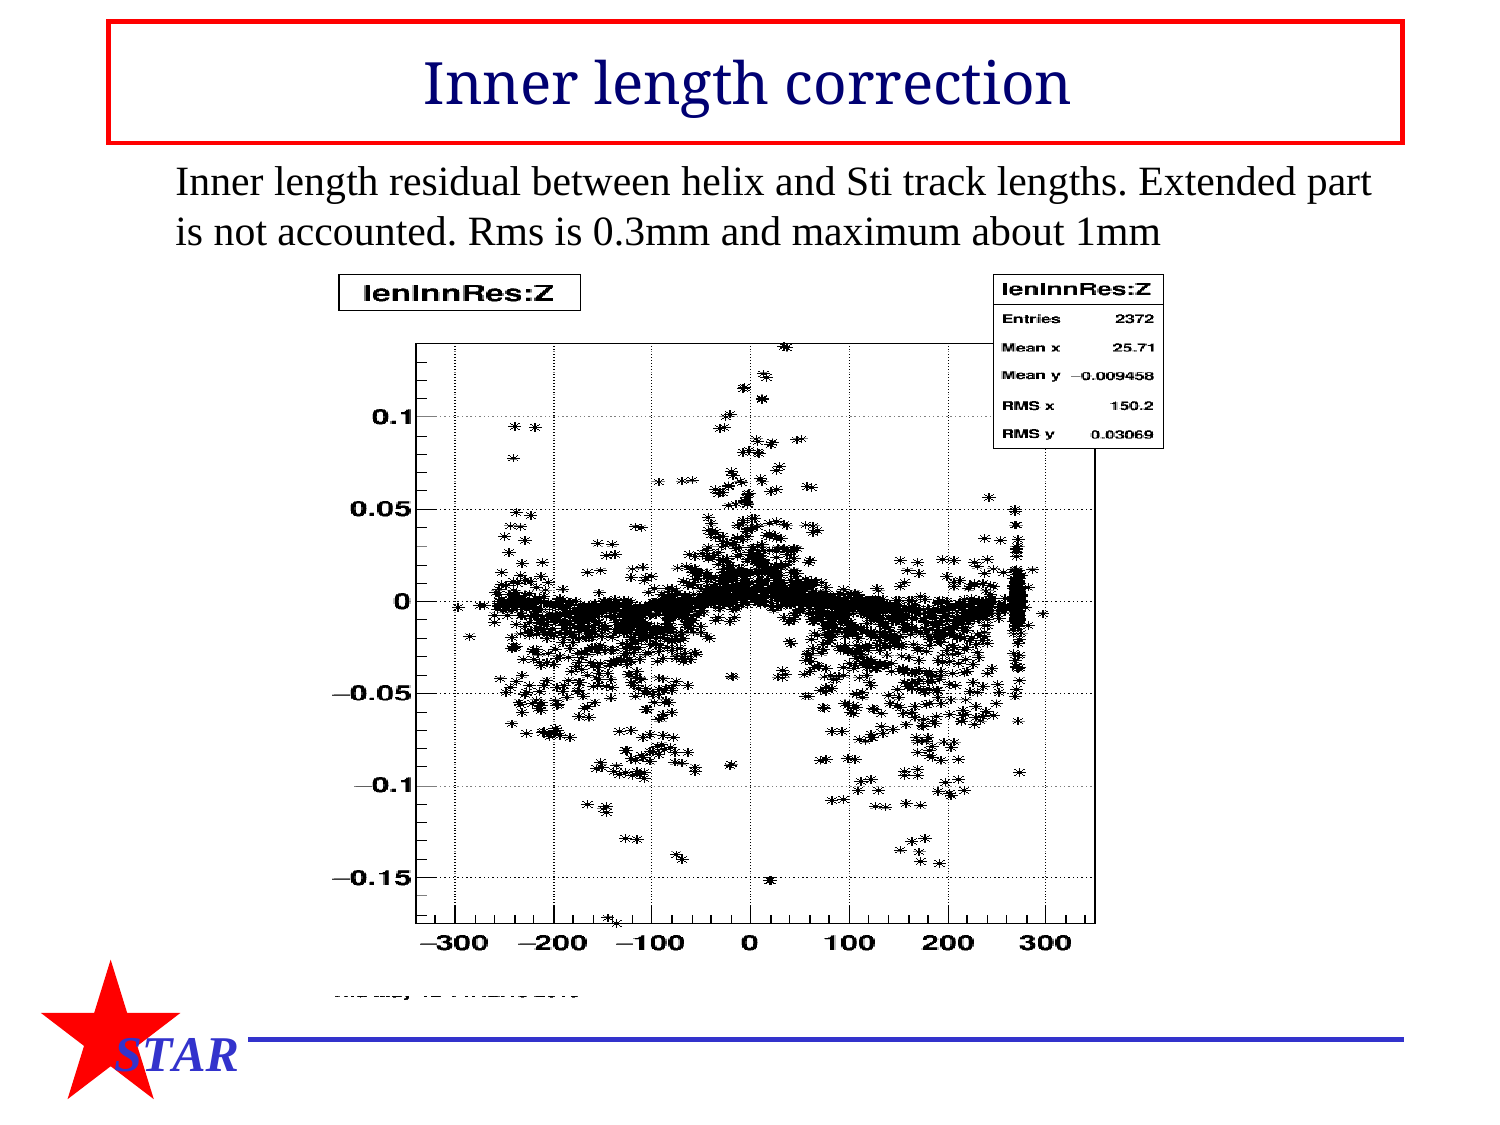

# Inner length correction
Inner length residual between helix and Sti track lengths. Extended part is not accounted. Rms is 0.3mm and maximum about 1mm